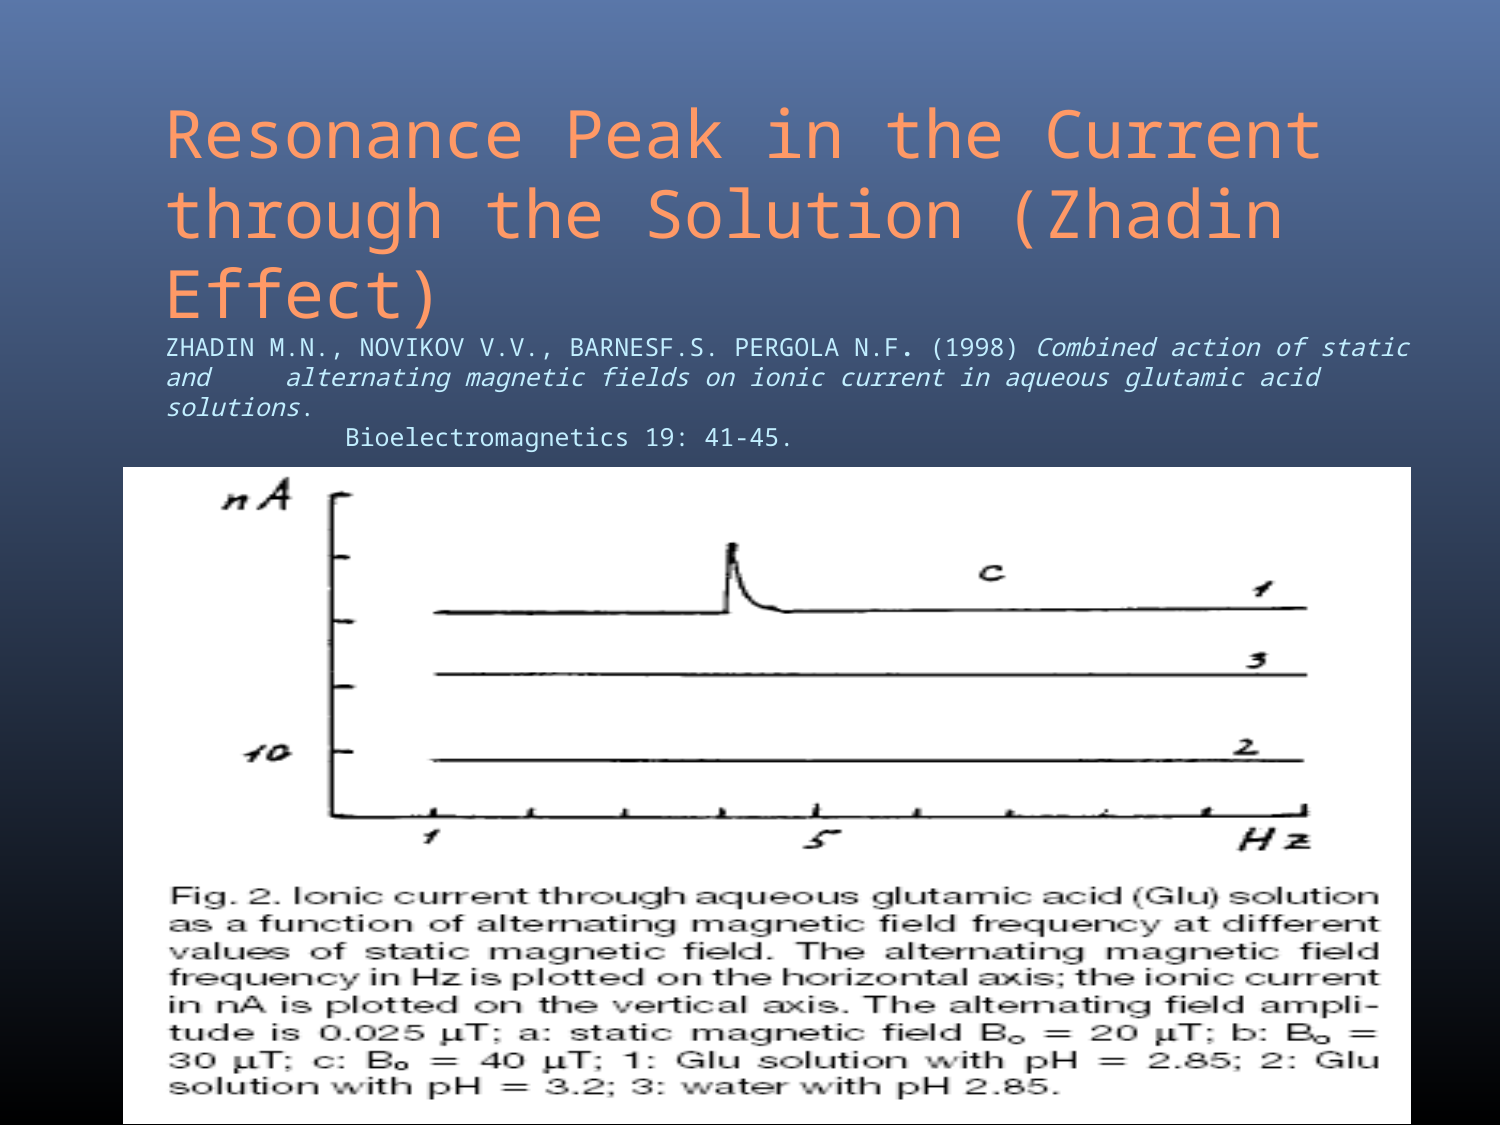

Resonance Peak in the Current through the Solution (Zhadin Effect)
ZHADIN M.N., NOVIKOV V.V., BARNESF.S. PERGOLA N.F. (1998) Combined action of static and alternating magnetic fields on ionic current in aqueous glutamic acid solutions.
 Bioelectromagnetics 19: 41-45.